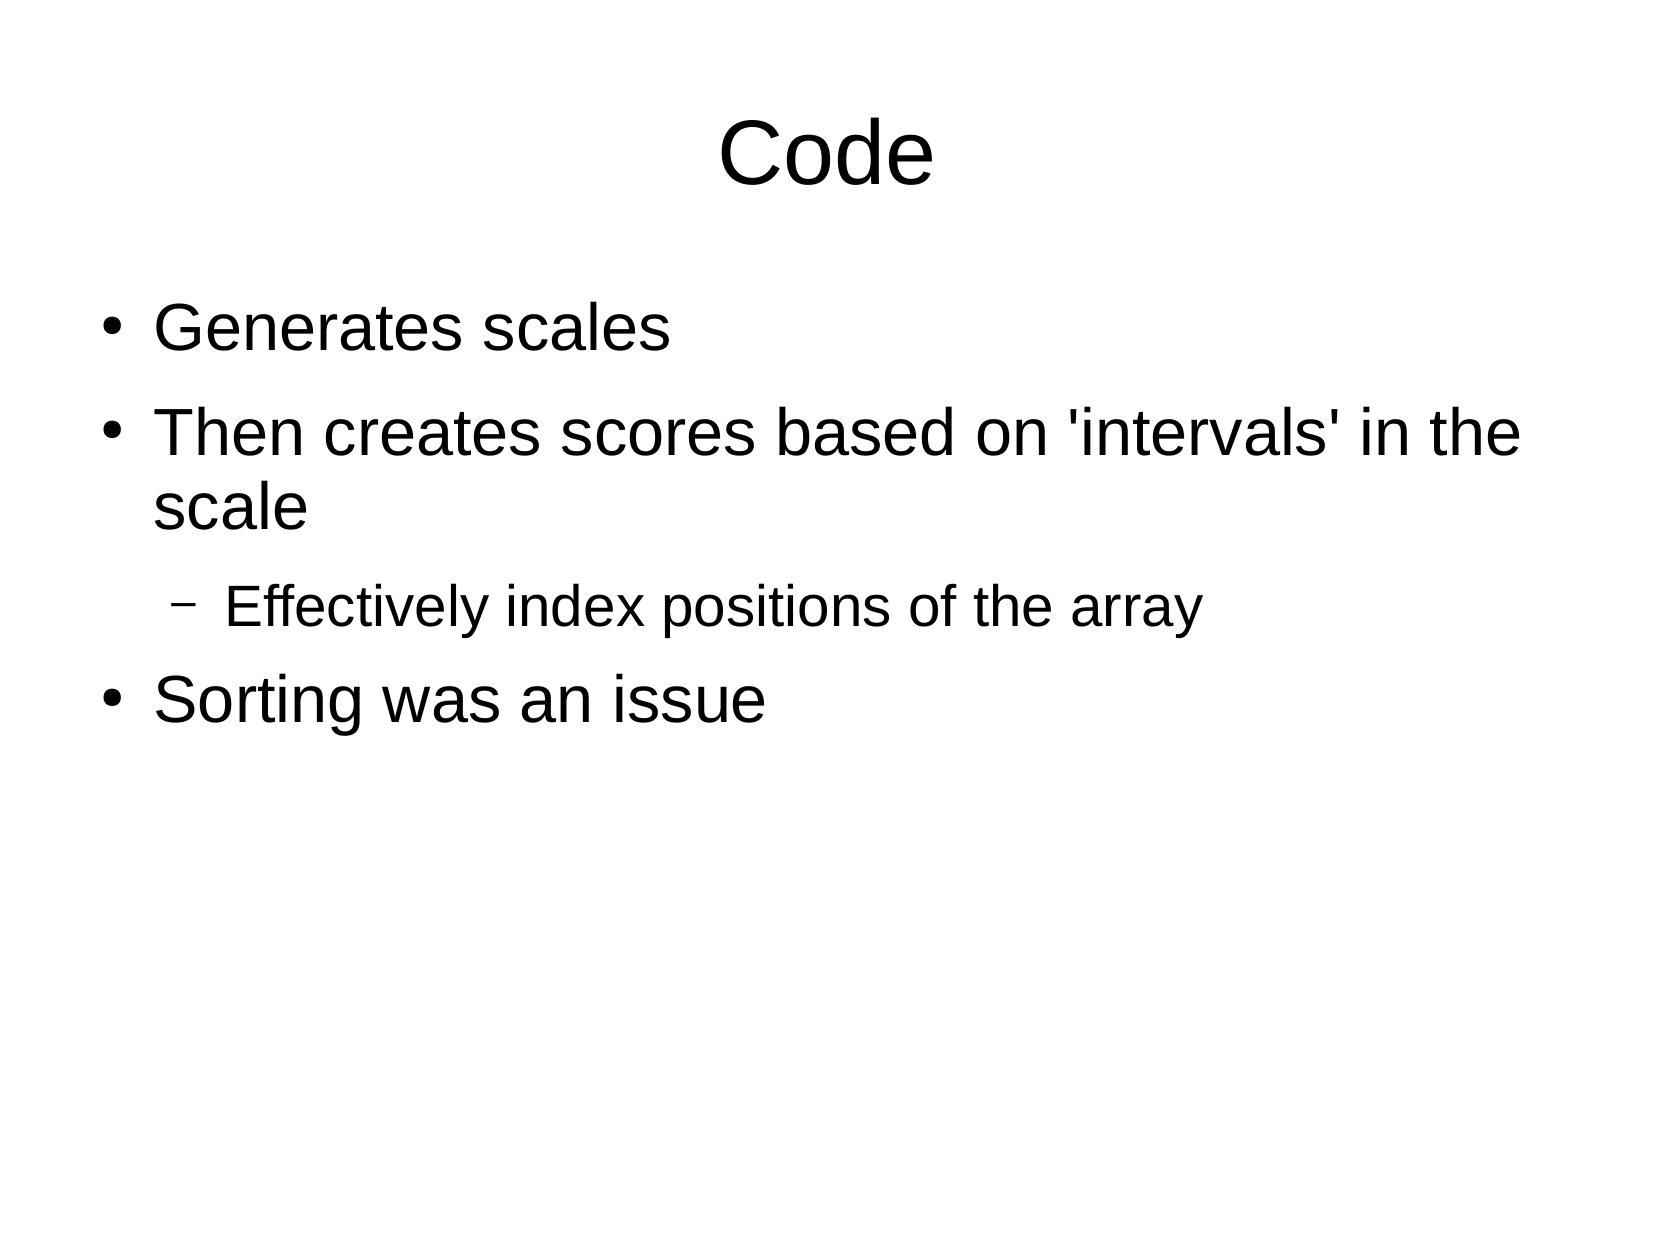

# Code
Generates scales
Then creates scores based on 'intervals' in the scale
Effectively index positions of the array
Sorting was an issue